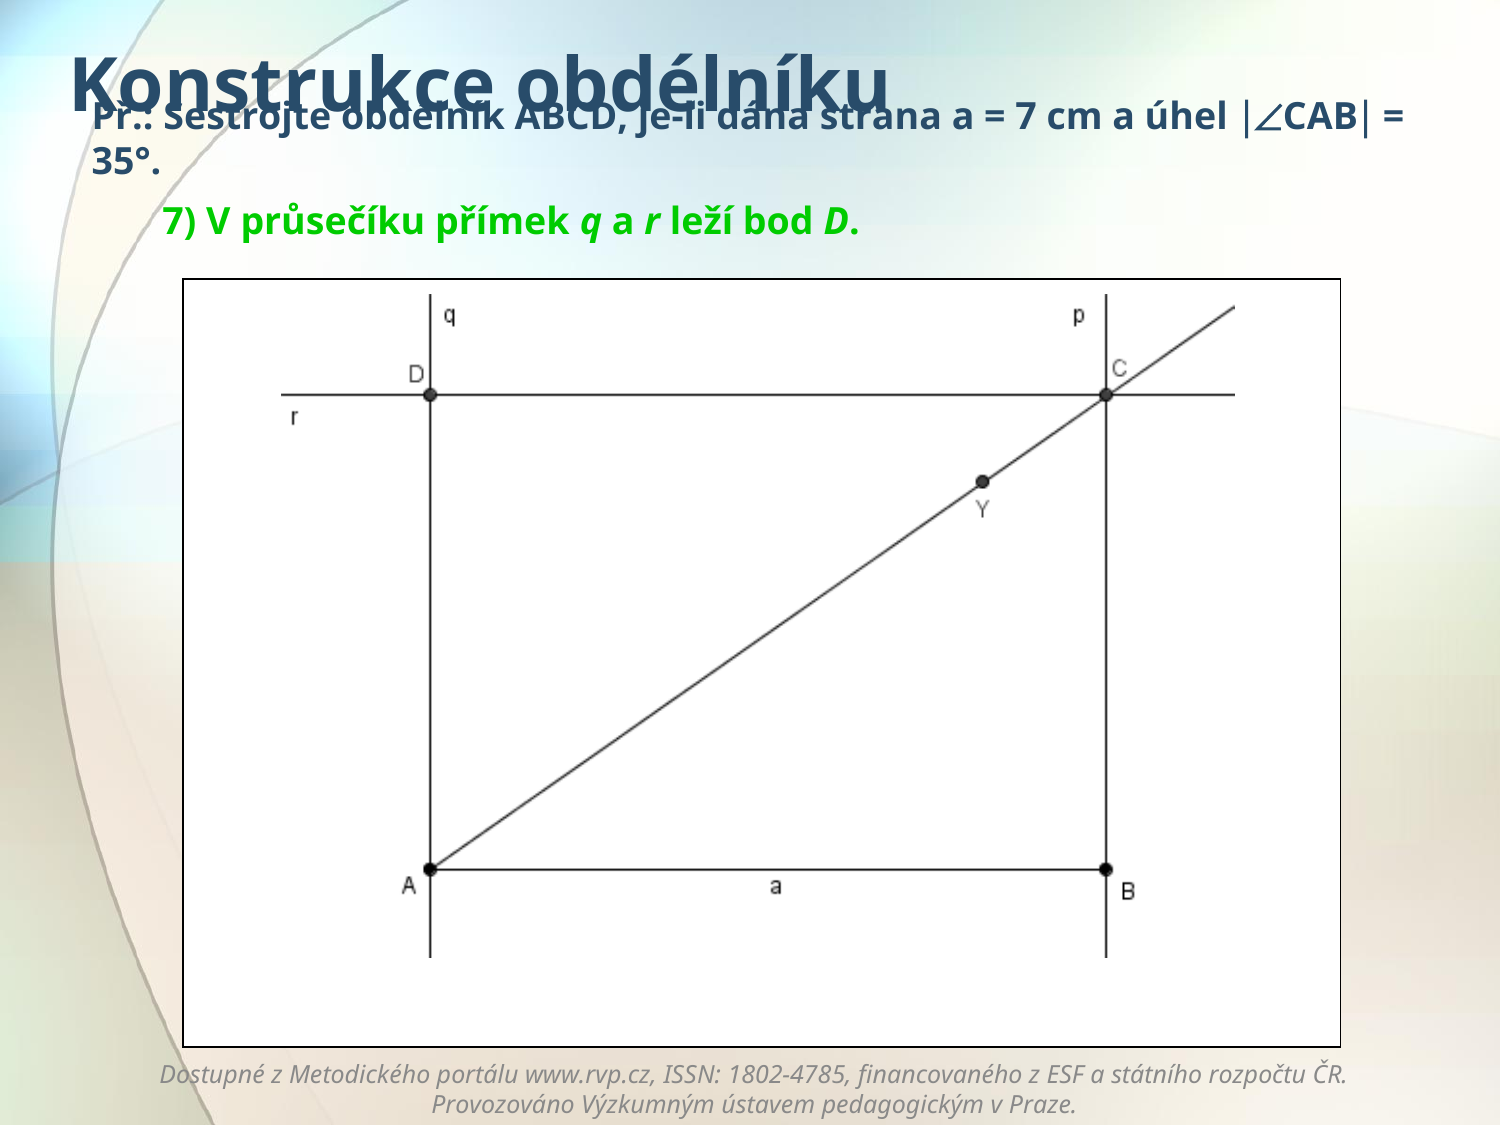

# Konstrukce obdélníku
Př.: Sestrojte obdélník ABCD, je-li dána strana a = 7 cm a úhel CAB = 35°.
7) V průsečíku přímek q a r leží bod D.